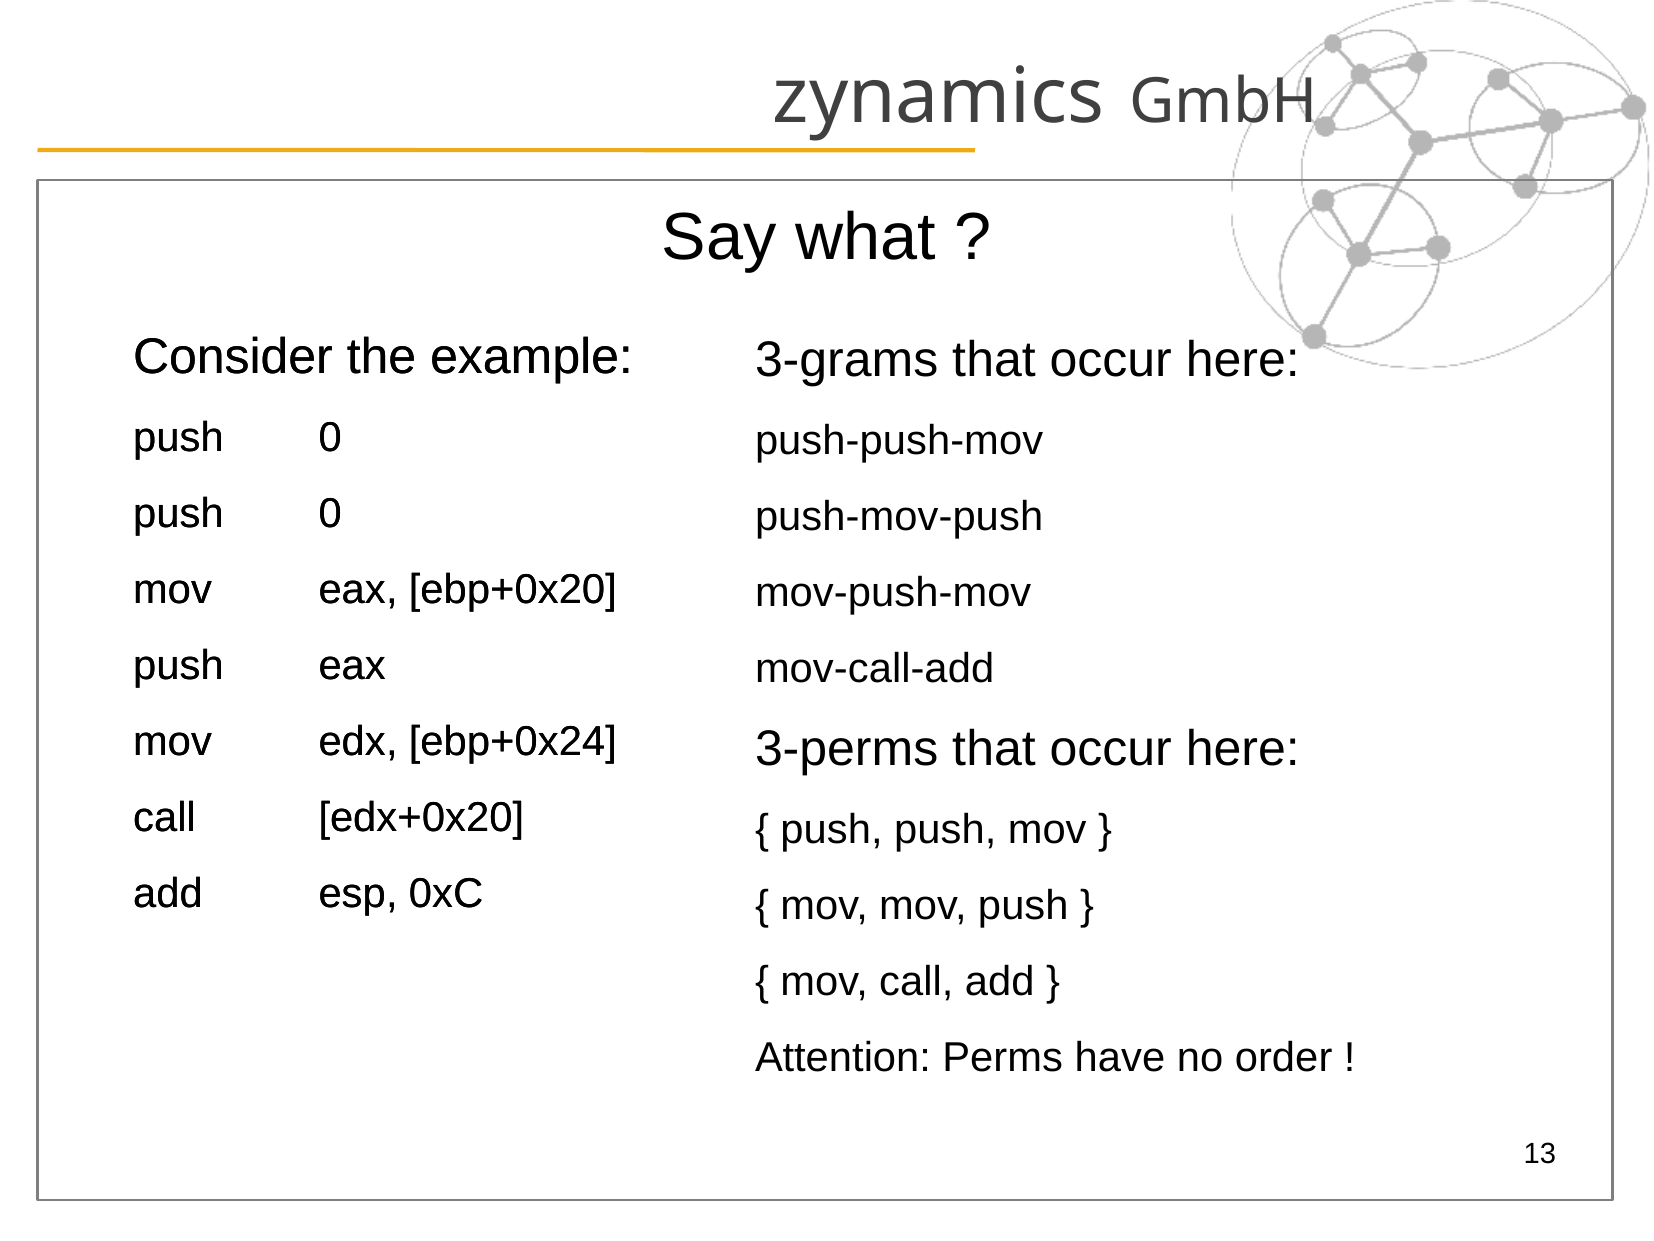

zynamics GmbH
# Say what ?
Consider the example:
push 		0
push		0
mov		eax, [ebp+0x20]
push		eax
mov		edx, [ebp+0x24]
call		[edx+0x20]
add		esp, 0xC
Consider the example:
push 		0
push		0
mov		eax, [ebp+0x20]
push		eax
mov		edx, [ebp+0x24]
call		[edx+0x20]
add		esp, 0xC
3-grams that occur here:
push-push-mov
push-mov-push
mov-push-mov
mov-call-add
3-perms that occur here:
{ push, push, mov }
{ mov, mov, push }
{ mov, call, add }
Attention: Perms have no order !